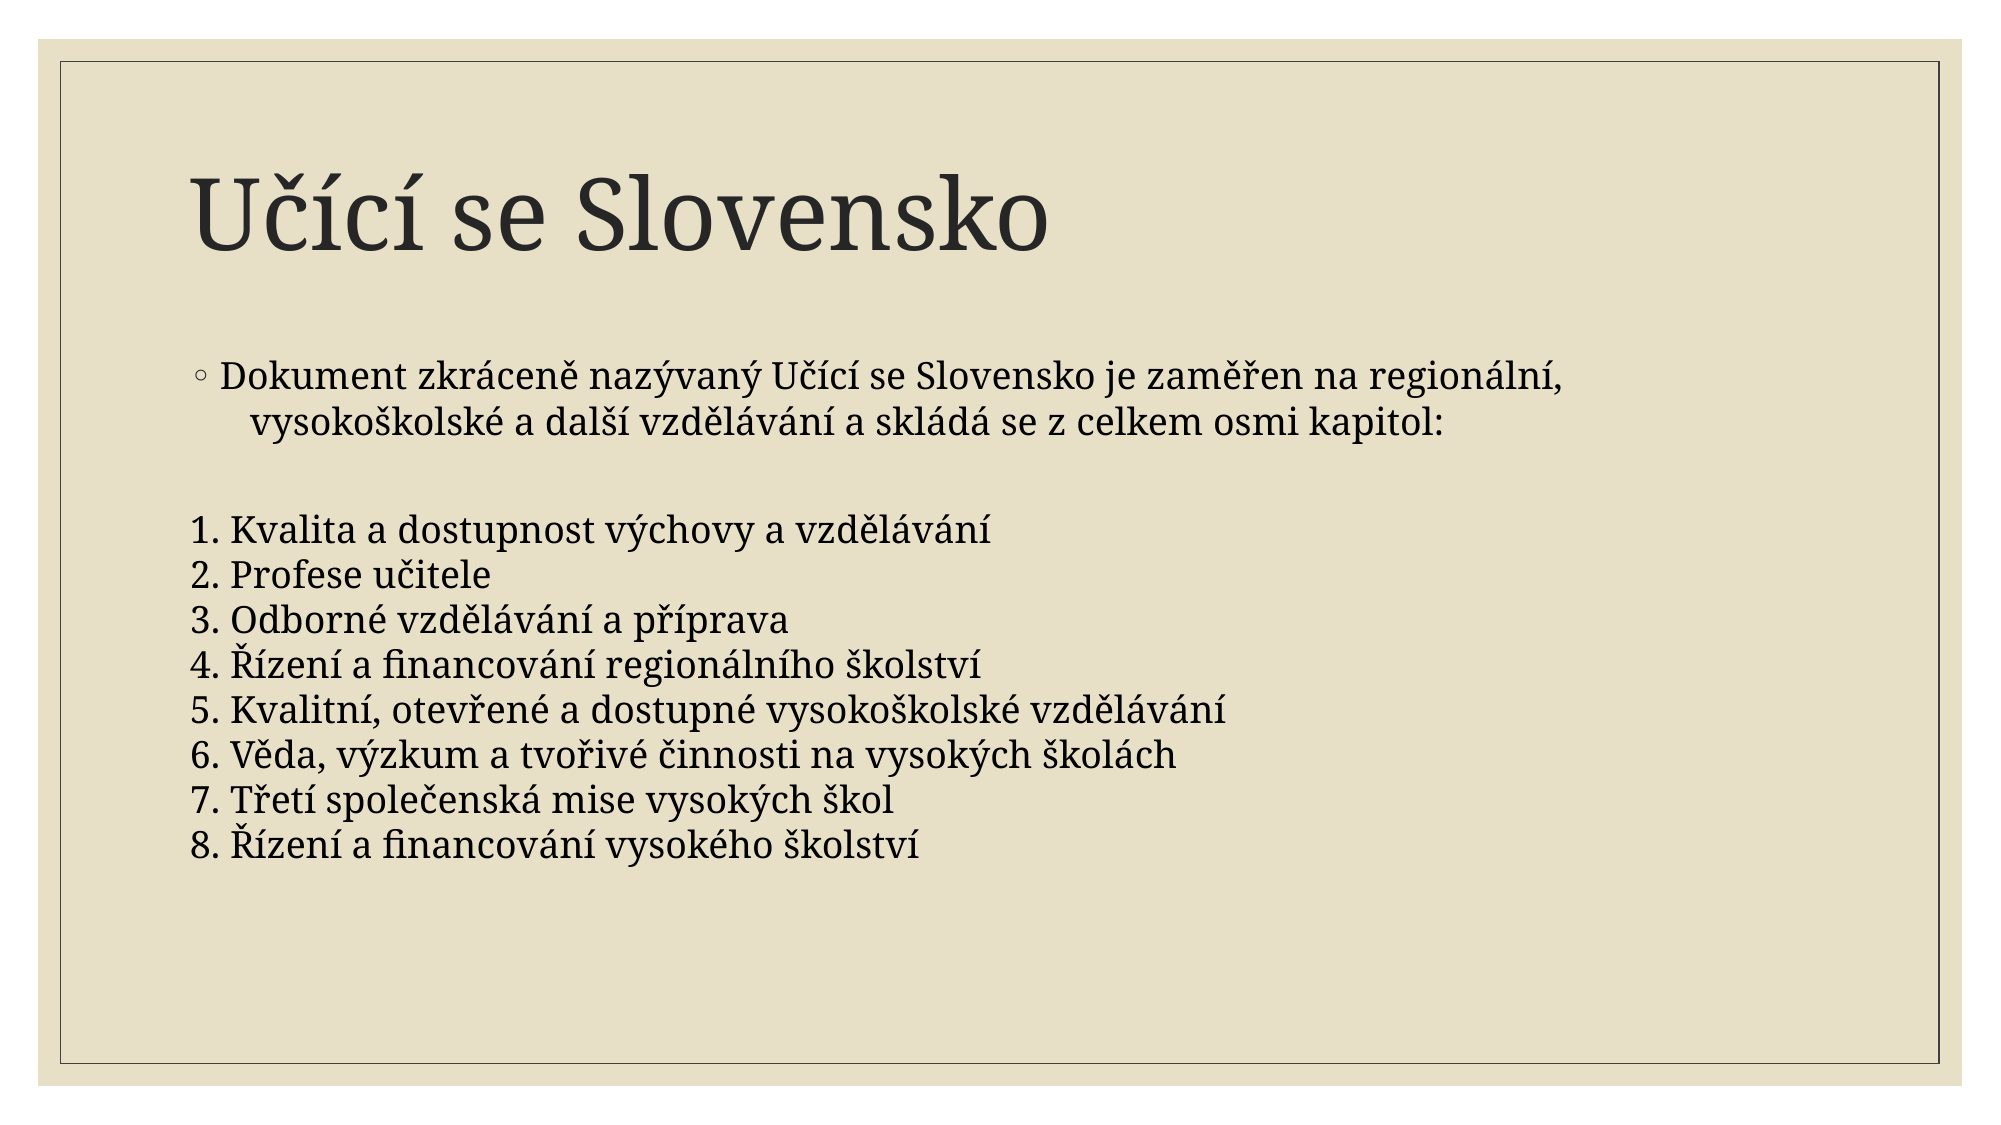

# Učící se Slovensko
Dokument zkráceně nazývaný Učící se Slovensko je zaměřen na regionální, vysokoškolské a další vzdělávání a skládá se z celkem osmi kapitol:
1. Kvalita a dostupnost výchovy a vzdělávání
2. Profese učitele
3. Odborné vzdělávání a příprava
4. Řízení a financování regionálního školství
5. Kvalitní, otevřené a dostupné vysokoškolské vzdělávání
6. Věda, výzkum a tvořivé činnosti na vysokých školách
7. Třetí společenská mise vysokých škol
8. Řízení a financování vysokého školství